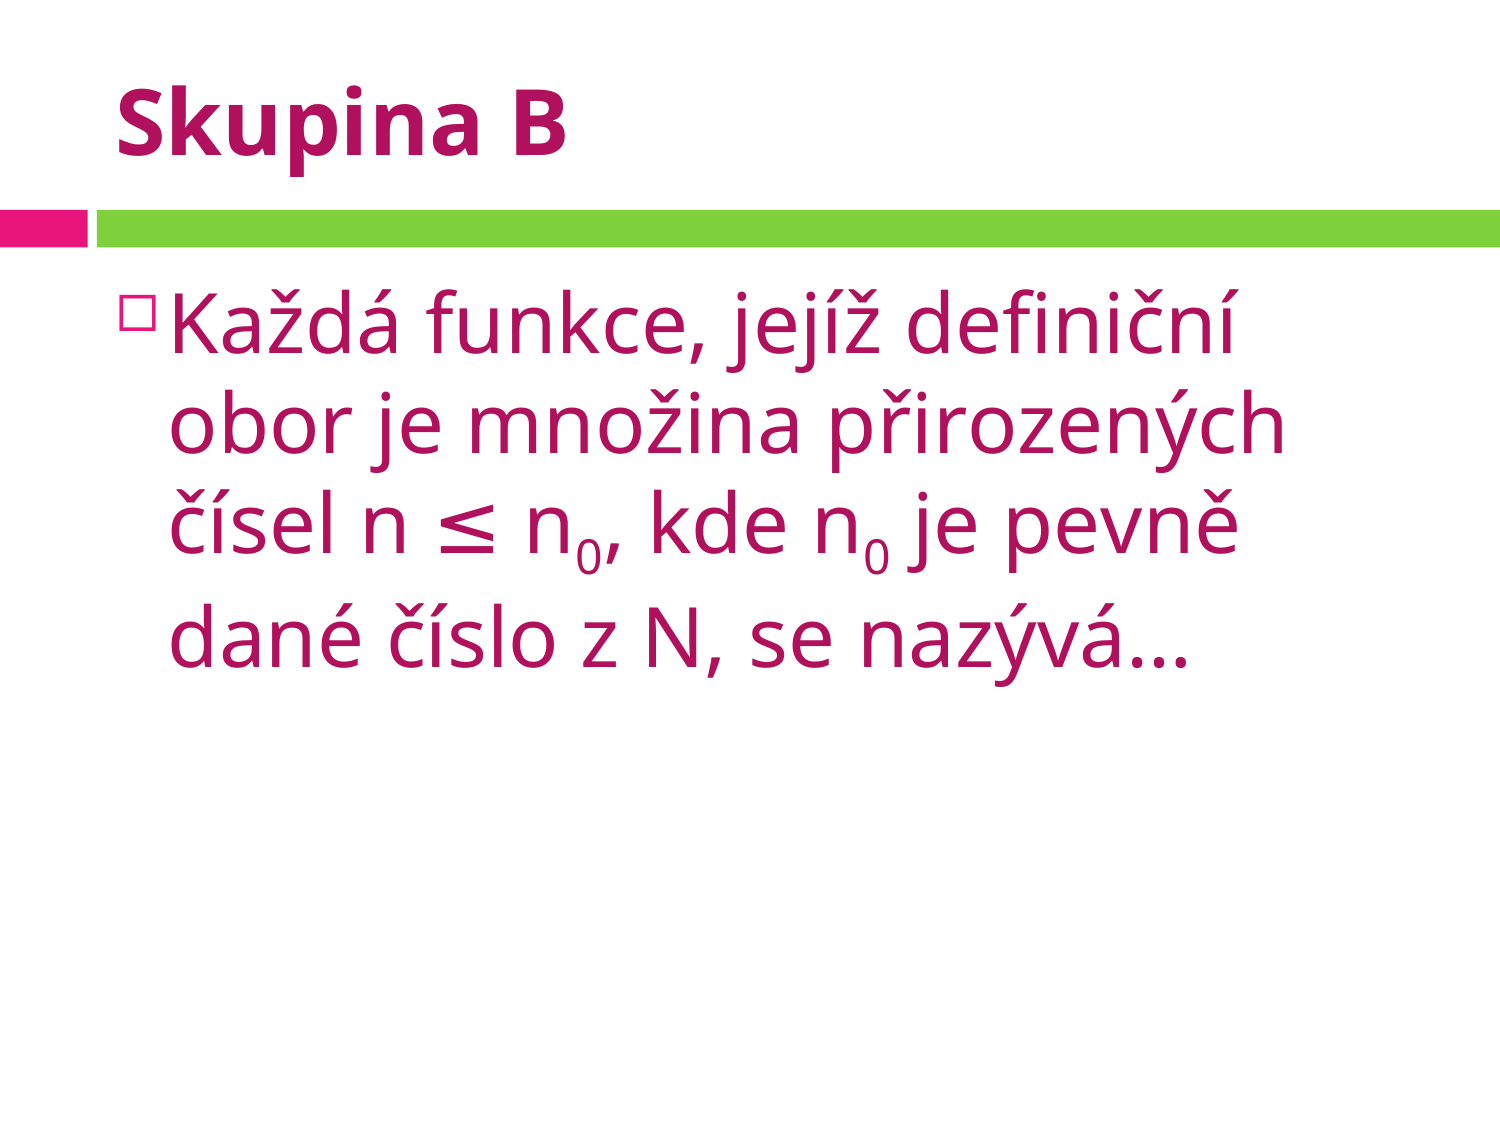

# Skupina B
Každá funkce, jejíž definiční obor je množina přirozených čísel n ≤ n0, kde n0 je pevně dané číslo z N, se nazývá…